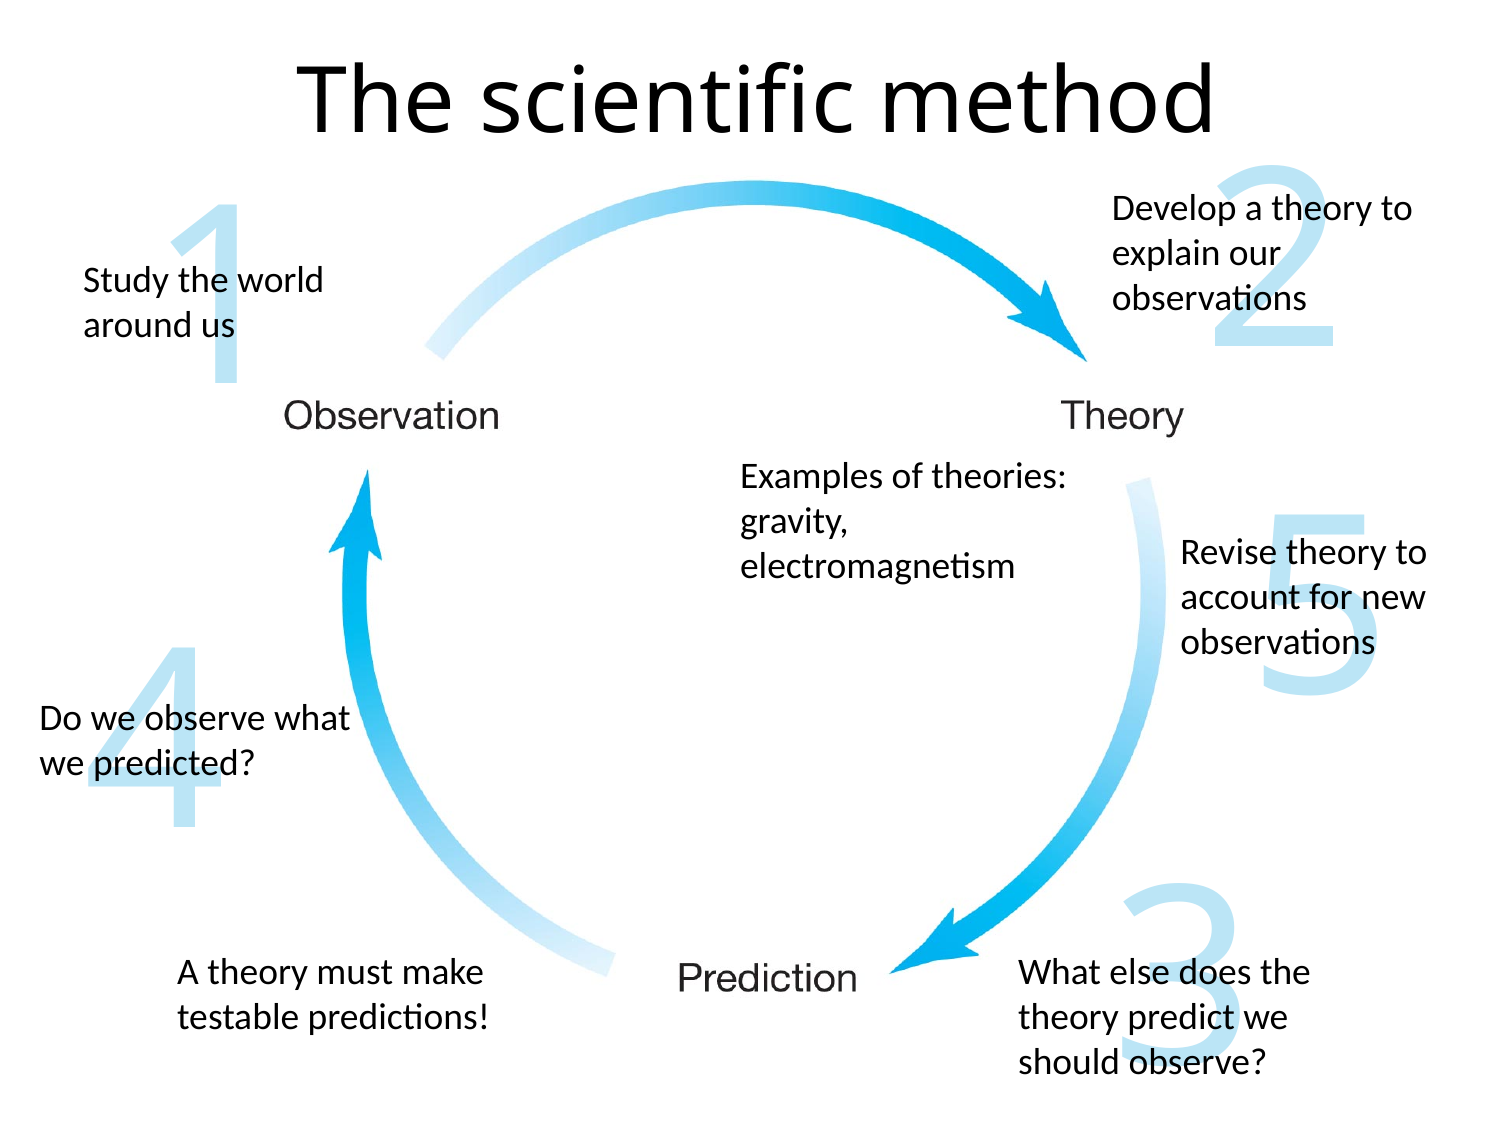

# The scientific method
2
1
Develop a theory to explain our observations
Study the world around us
5
Revise theory to account for new observations
Examples of theories:
gravity, electromagnetism
4
Do we observe what we predicted?
3
A theory must make testable predictions!
What else does the theory predict we should observe?